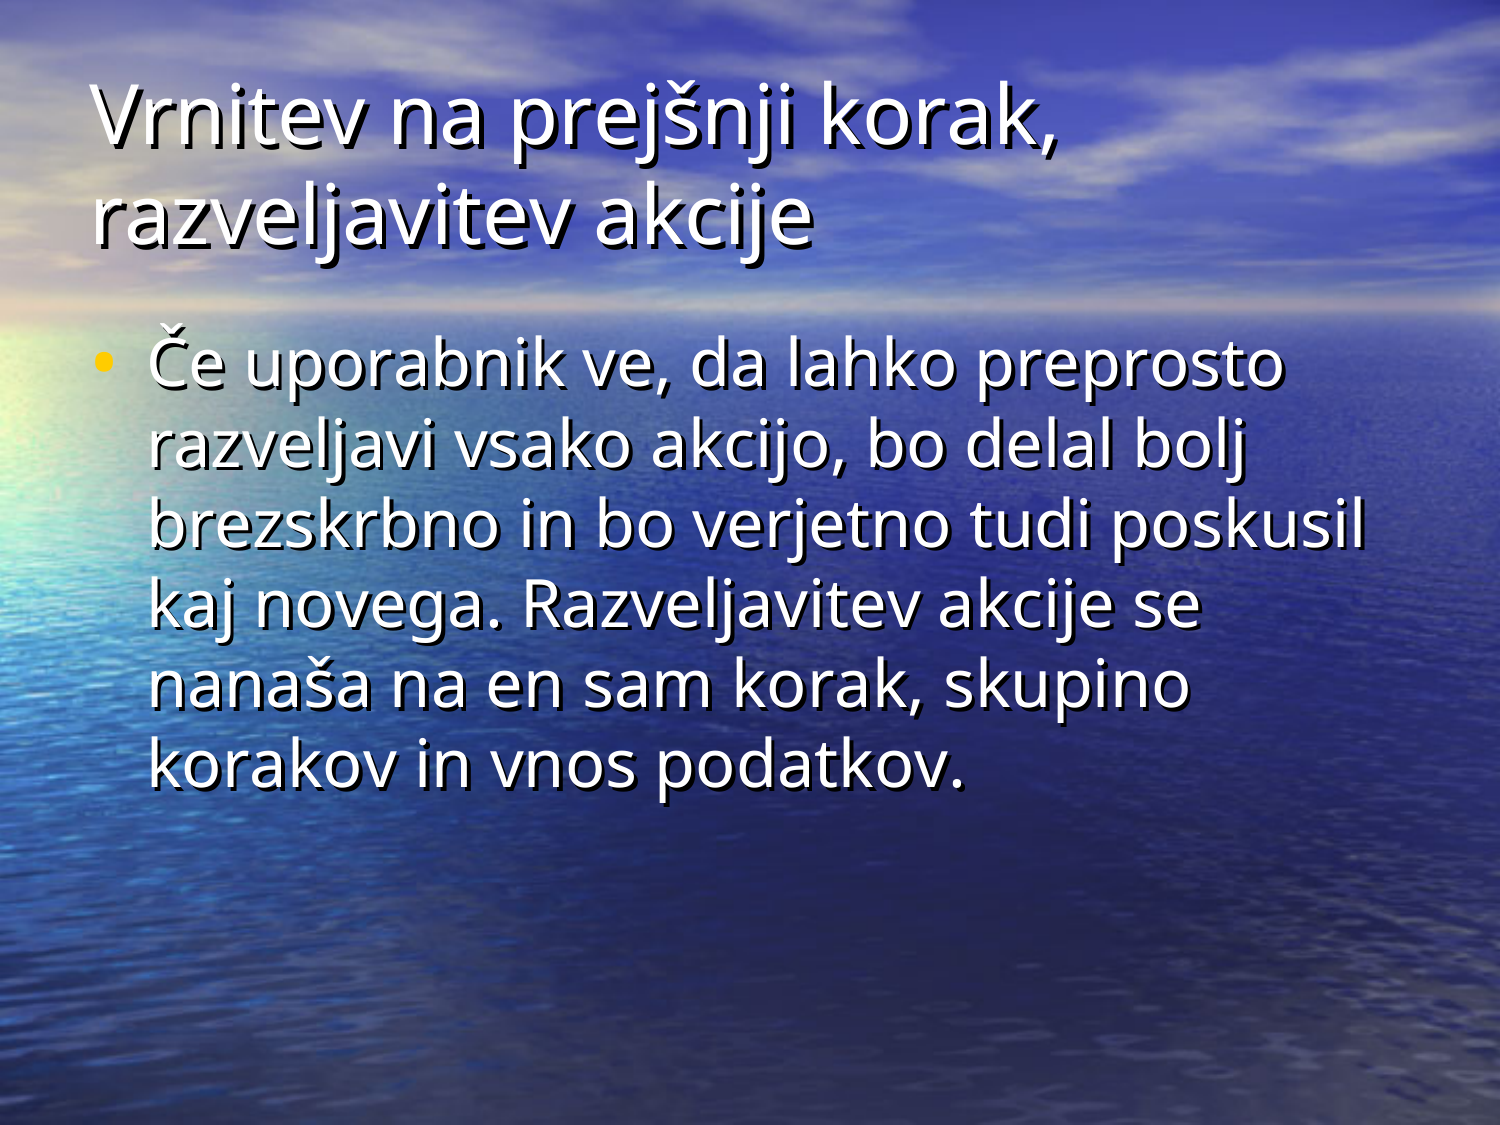

# Vrnitev na prejšnji korak, razveljavitev akcije
Če uporabnik ve, da lahko preprosto razveljavi vsako akcijo, bo delal bolj brezskrbno in bo verjetno tudi poskusil kaj novega. Razveljavitev akcije se nanaša na en sam korak, skupino korakov in vnos podatkov.